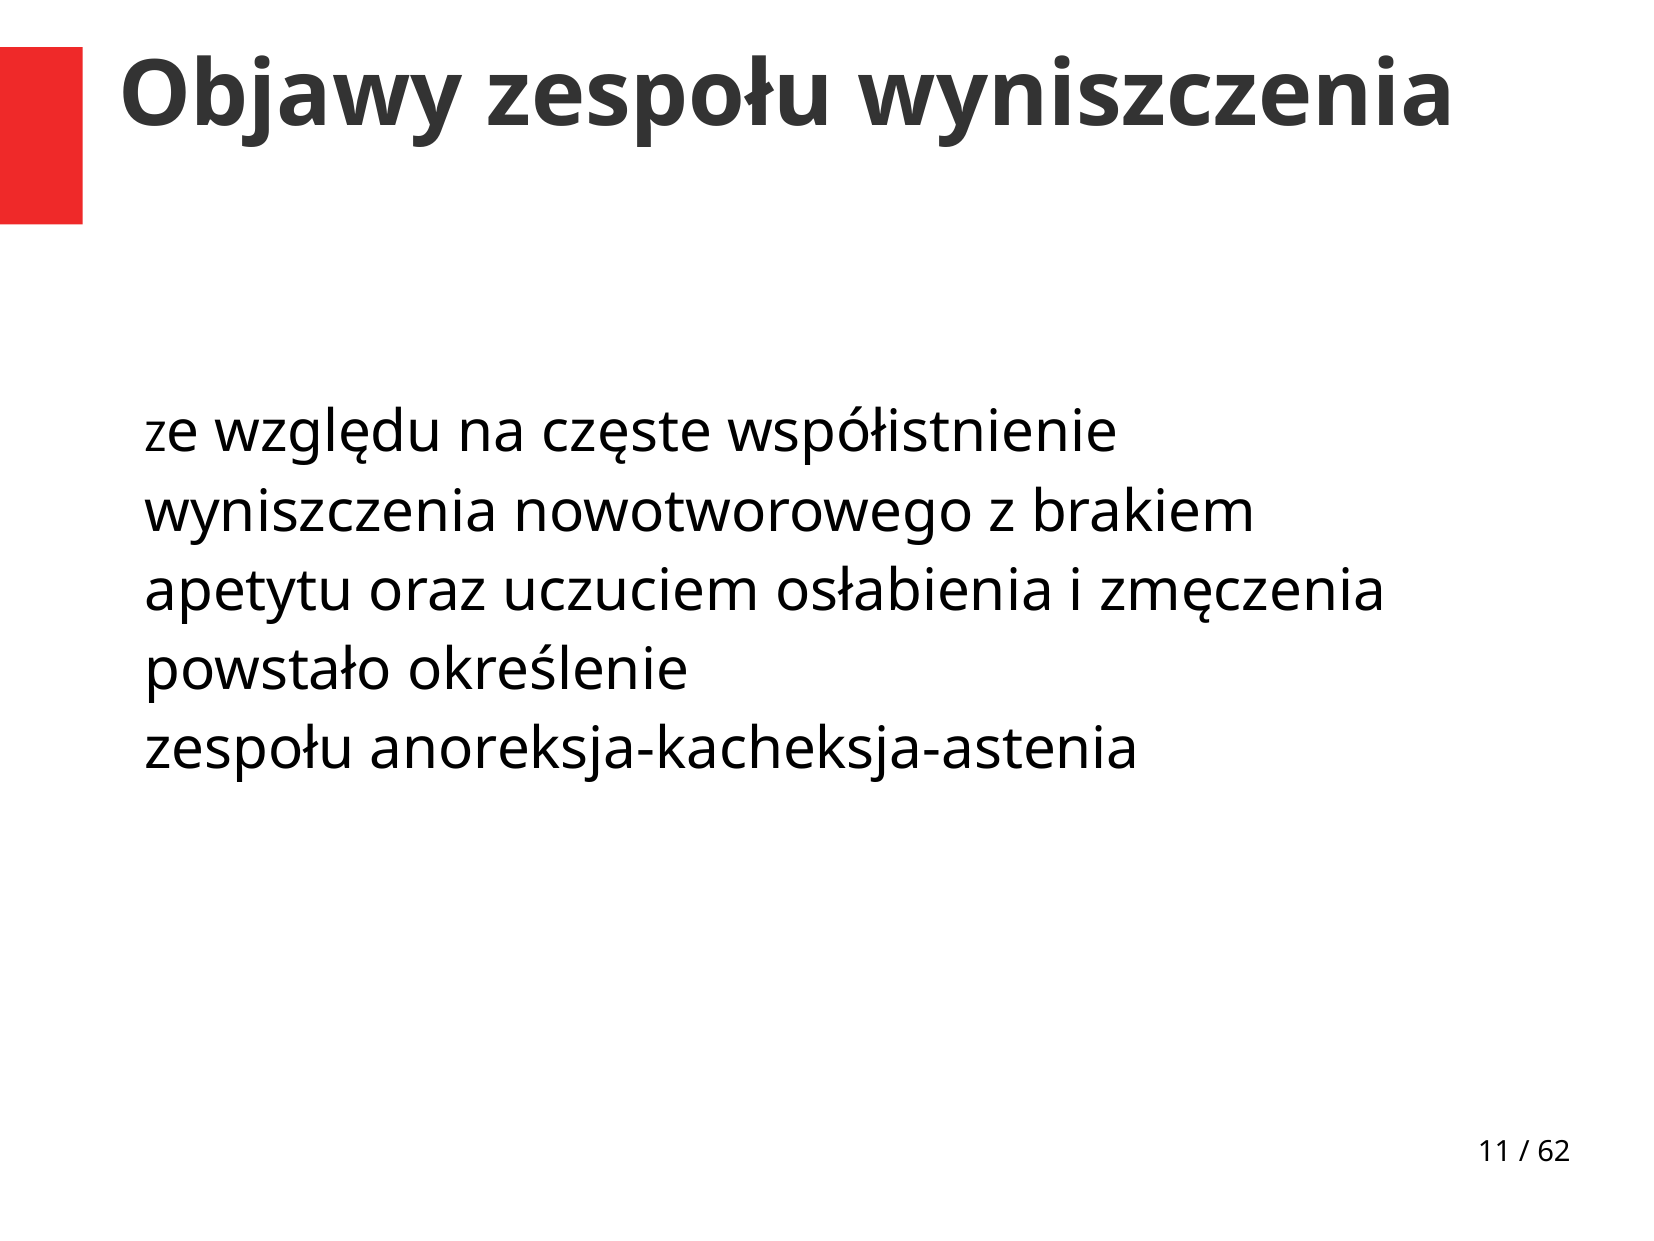

# Objawy zespołu wyniszczenia
Ze względu na częste współistnienie wyniszczenia nowotworowego z brakiem apetytu oraz uczuciem osłabienia i zmęczenia powstało określenie
zespołu anoreksja-kacheksja-astenia
11